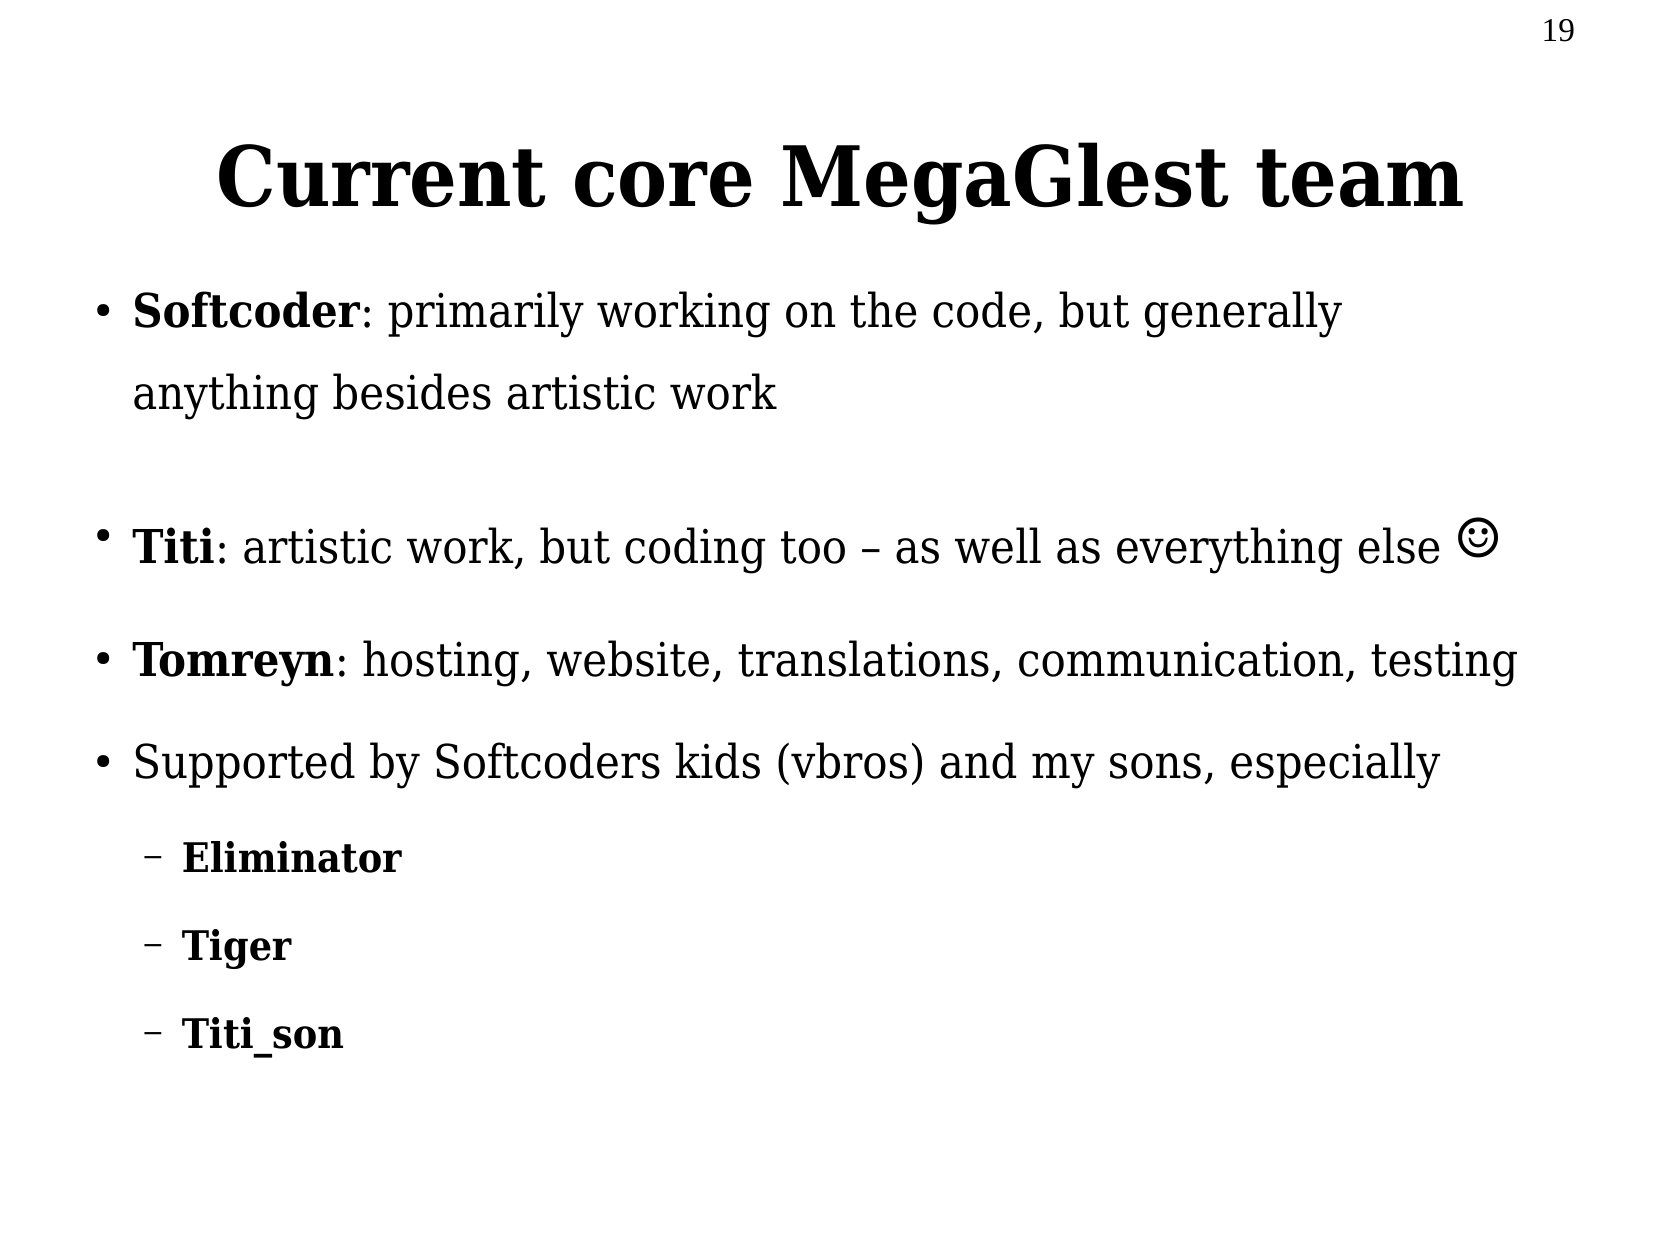

# Current core MegaGlest team
Softcoder: primarily working on the code, but generally anything besides artistic work
Titi: artistic work, but coding too – as well as everything else ☺
Tomreyn: hosting, website, translations, communication, testing
Supported by Softcoders kids (vbros) and my sons, especially
Eliminator
Tiger
Titi_son